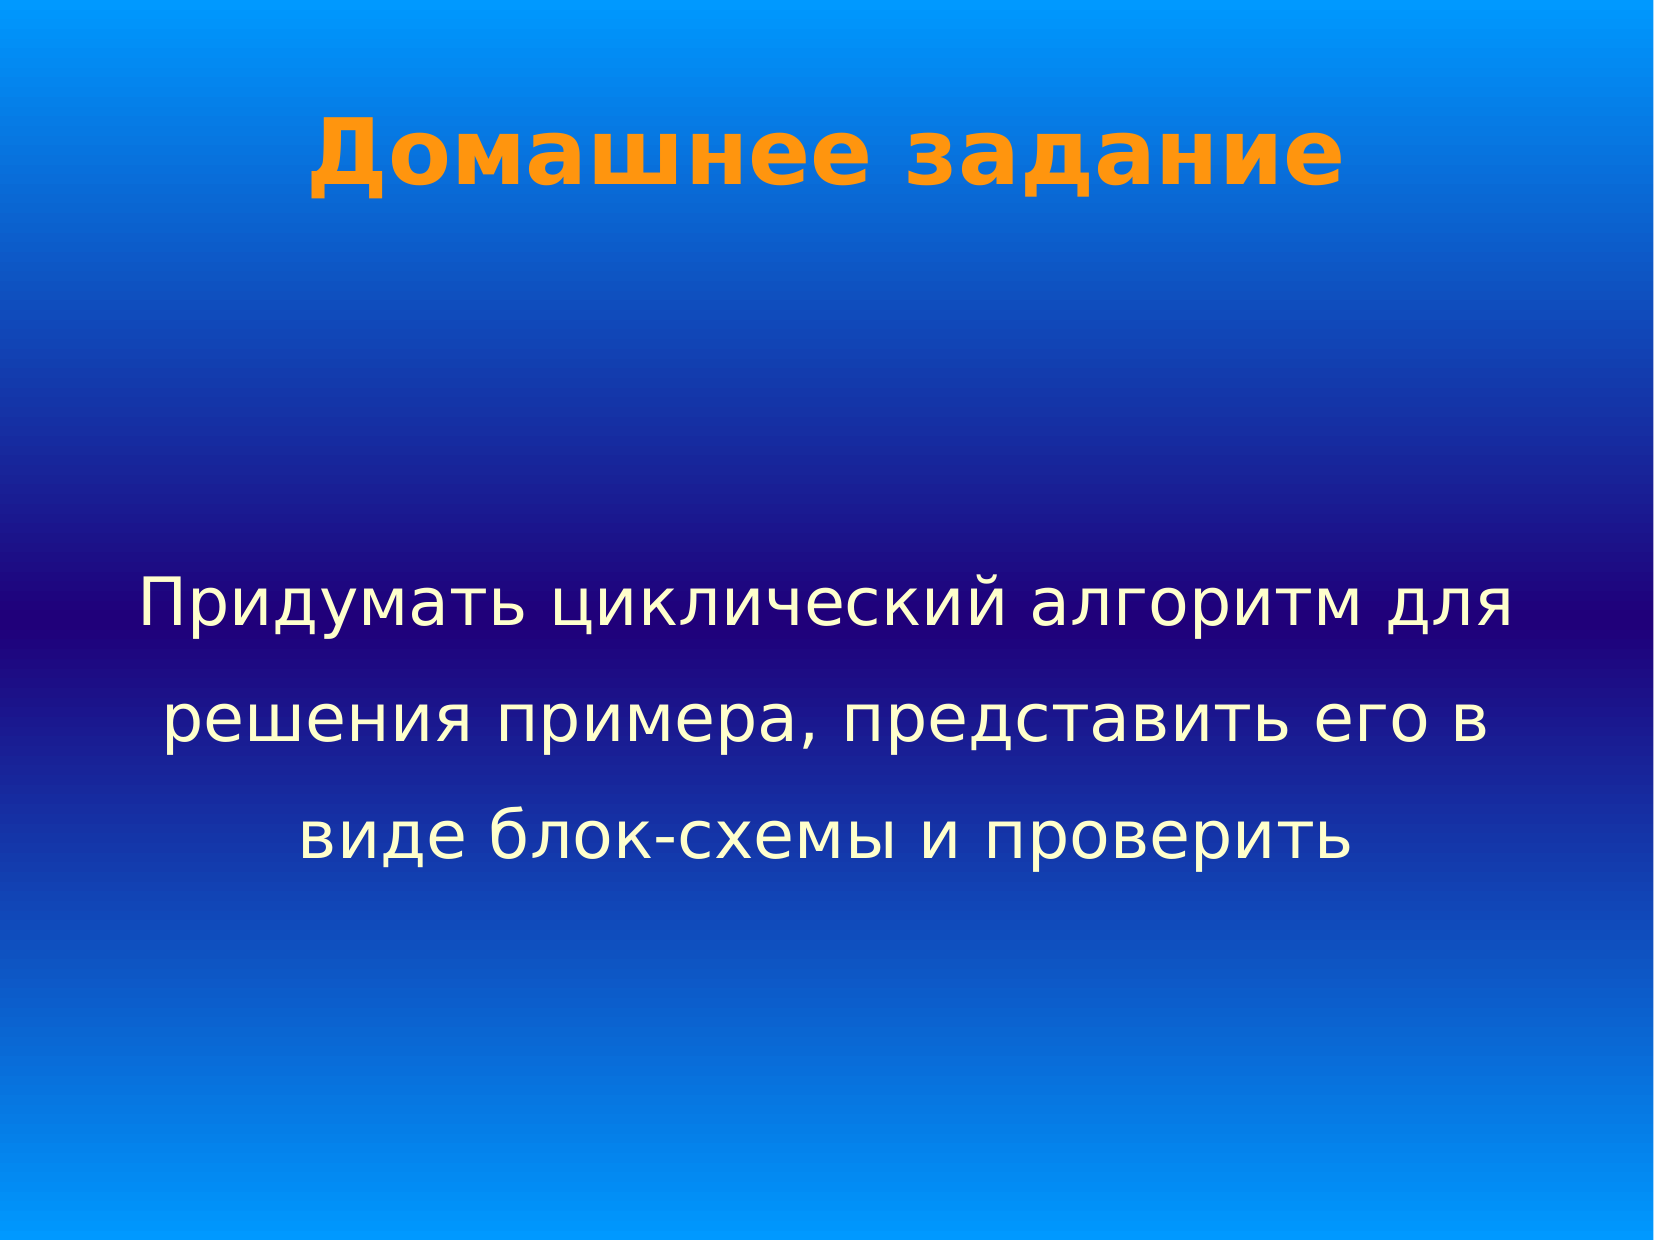

# Домашнее задание
Придумать циклический алгоритм для решения примера, представить его в виде блок-схемы и проверить